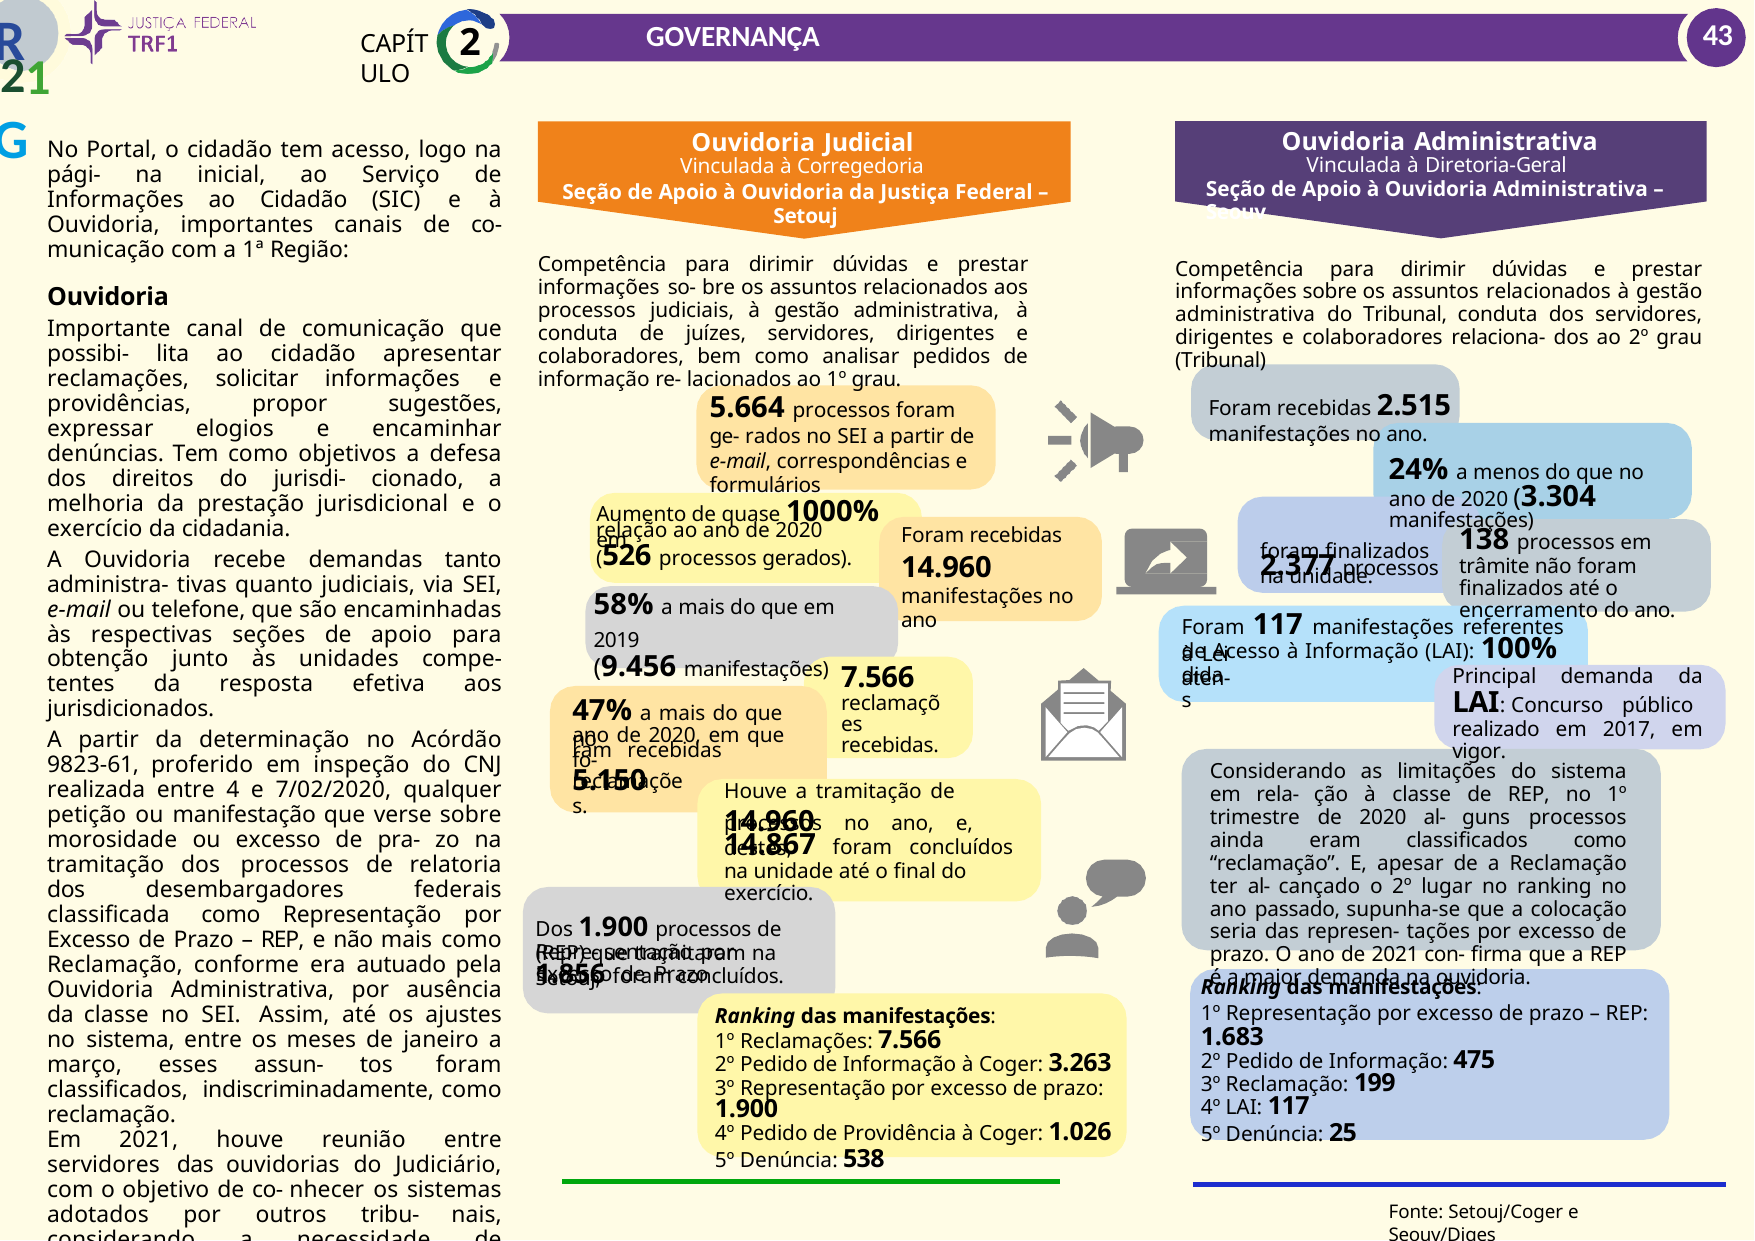

RG
43
21
GOVERNANÇA
2
CAPÍTULO
Ouvidoria Administrativa
Vinculada à Diretoria-Geral
Seção de Apoio à Ouvidoria Administrativa – Seouv
Ouvidoria Judicial
Vinculada à Corregedoria
Seção de Apoio à Ouvidoria da Justiça Federal – Setouj
No Portal, o cidadão tem acesso, logo na pági- na inicial, ao Serviço de Informações ao Cidadão (SIC) e à Ouvidoria, importantes canais de co- municação com a 1ª Região:
Ouvidoria
Importante canal de comunicação que possibi- lita ao cidadão apresentar reclamações, solicitar informações e providências, propor sugestões, expressar elogios e encaminhar denúncias. Tem como objetivos a defesa dos direitos do jurisdi- cionado, a melhoria da prestação jurisdicional e o exercício da cidadania.
A Ouvidoria recebe demandas tanto administra- tivas quanto judiciais, via SEI, e-mail ou telefone, que são encaminhadas às respectivas seções de apoio para obtenção junto às unidades compe- tentes da resposta efetiva aos jurisdicionados.
A partir da determinação no Acórdão 9823-61, proferido em inspeção do CNJ realizada entre 4 e 7/02/2020, qualquer petição ou manifestação que verse sobre morosidade ou excesso de pra- zo na tramitação dos processos de relatoria dos desembargadores federais classificada como Representação por Excesso de Prazo – REP, e não mais como Reclamação, conforme era autuado pela Ouvidoria Administrativa, por ausência da classe no SEI. Assim, até os ajustes no sistema, entre os meses de janeiro a março, esses assun- tos foram classificados, indiscriminadamente, como reclamação.
Em 2021, houve reunião entre servidores das ouvidorias do Judiciário, com o objetivo de co- nhecer os sistemas adotados por outros tribu- nais, considerando a necessidade de adequação da Ouvidoria do TRF 1ª Região à Resolução CNJ 432, de 27 de outubro de 2021. Para 2022, es- pera-se estudar a possibilidade de acordo de cooperação com os tribunais que possuem sis- temas que atendem à norma do CNJ.
Competência para dirimir dúvidas e prestar informações so- bre os assuntos relacionados aos processos judiciais, à gestão administrativa, à conduta de juízes, servidores, dirigentes e colaboradores, bem como analisar pedidos de informação re- lacionados ao 1º grau.
Competência para dirimir dúvidas e prestar informações sobre os assuntos relacionados à gestão administrativa do Tribunal, conduta dos servidores, dirigentes e colaboradores relaciona- dos ao 2º grau (Tribunal)
Foram recebidas 2.515
manifestações no ano.
24% a menos do que no ano de 2020 (3.304 manifestações)
2.377 processos
5.664 processos foram ge- rados no SEI a partir de e-mail, correspondências e formulários
Aumento de quase 1000% em
relação ao ano de 2020 (526 processos gerados).
58% a mais do que em 2019
(9.456 manifestações)
Foram recebidas
14.960
manifestações no ano
138 processos em trâmite não foram finalizados até o encerramento do ano.
foram finalizados na unidade.
Foram 117 manifestações referentes à Lei
de Acesso à Informação (LAI): 100% aten-
7.566
reclamações recebidas.
Principal demanda da LAI: Concurso público realizado em 2017, em vigor.
didas
47% a mais do que no
ano de 2020, em que fo-
ram recebidas 5.150
Considerando as limitações do sistema em rela- ção à classe de REP, no 1º trimestre de 2020 al- guns processos ainda eram classificados como “reclamação”. E, apesar de a Reclamação ter al- cançado o 2º lugar no ranking no ano passado, supunha-se que a colocação seria das represen- tações por excesso de prazo. O ano de 2021 con- firma que a REP é a maior demanda na ouvidoria.
reclamações.
Houve a tramitação de 14.960
processos no ano, e, destes,
14.867 foram concluídos na unidade até o final do exercício.
Dos 1.900 processos de Repre- sentação por Excesso de Prazo
1.856 foram concluídos.
Ranking das manifestações:
1º Reclamações: 7.566
2º Pedido de Informação à Coger: 3.263
3º Representação por excesso de prazo: 1.900
4º Pedido de Providência à Coger: 1.026
5º Denúncia: 538
(REP) que tramitaram na Setouj,
Ranking das manifestações:
1º Representação por excesso de prazo – REP: 1.683
2º Pedido de Informação: 475
3º Reclamação: 199
4º LAI: 117
5º Denúncia: 25
Fonte: Setouj/Coger e Seouv/Diges